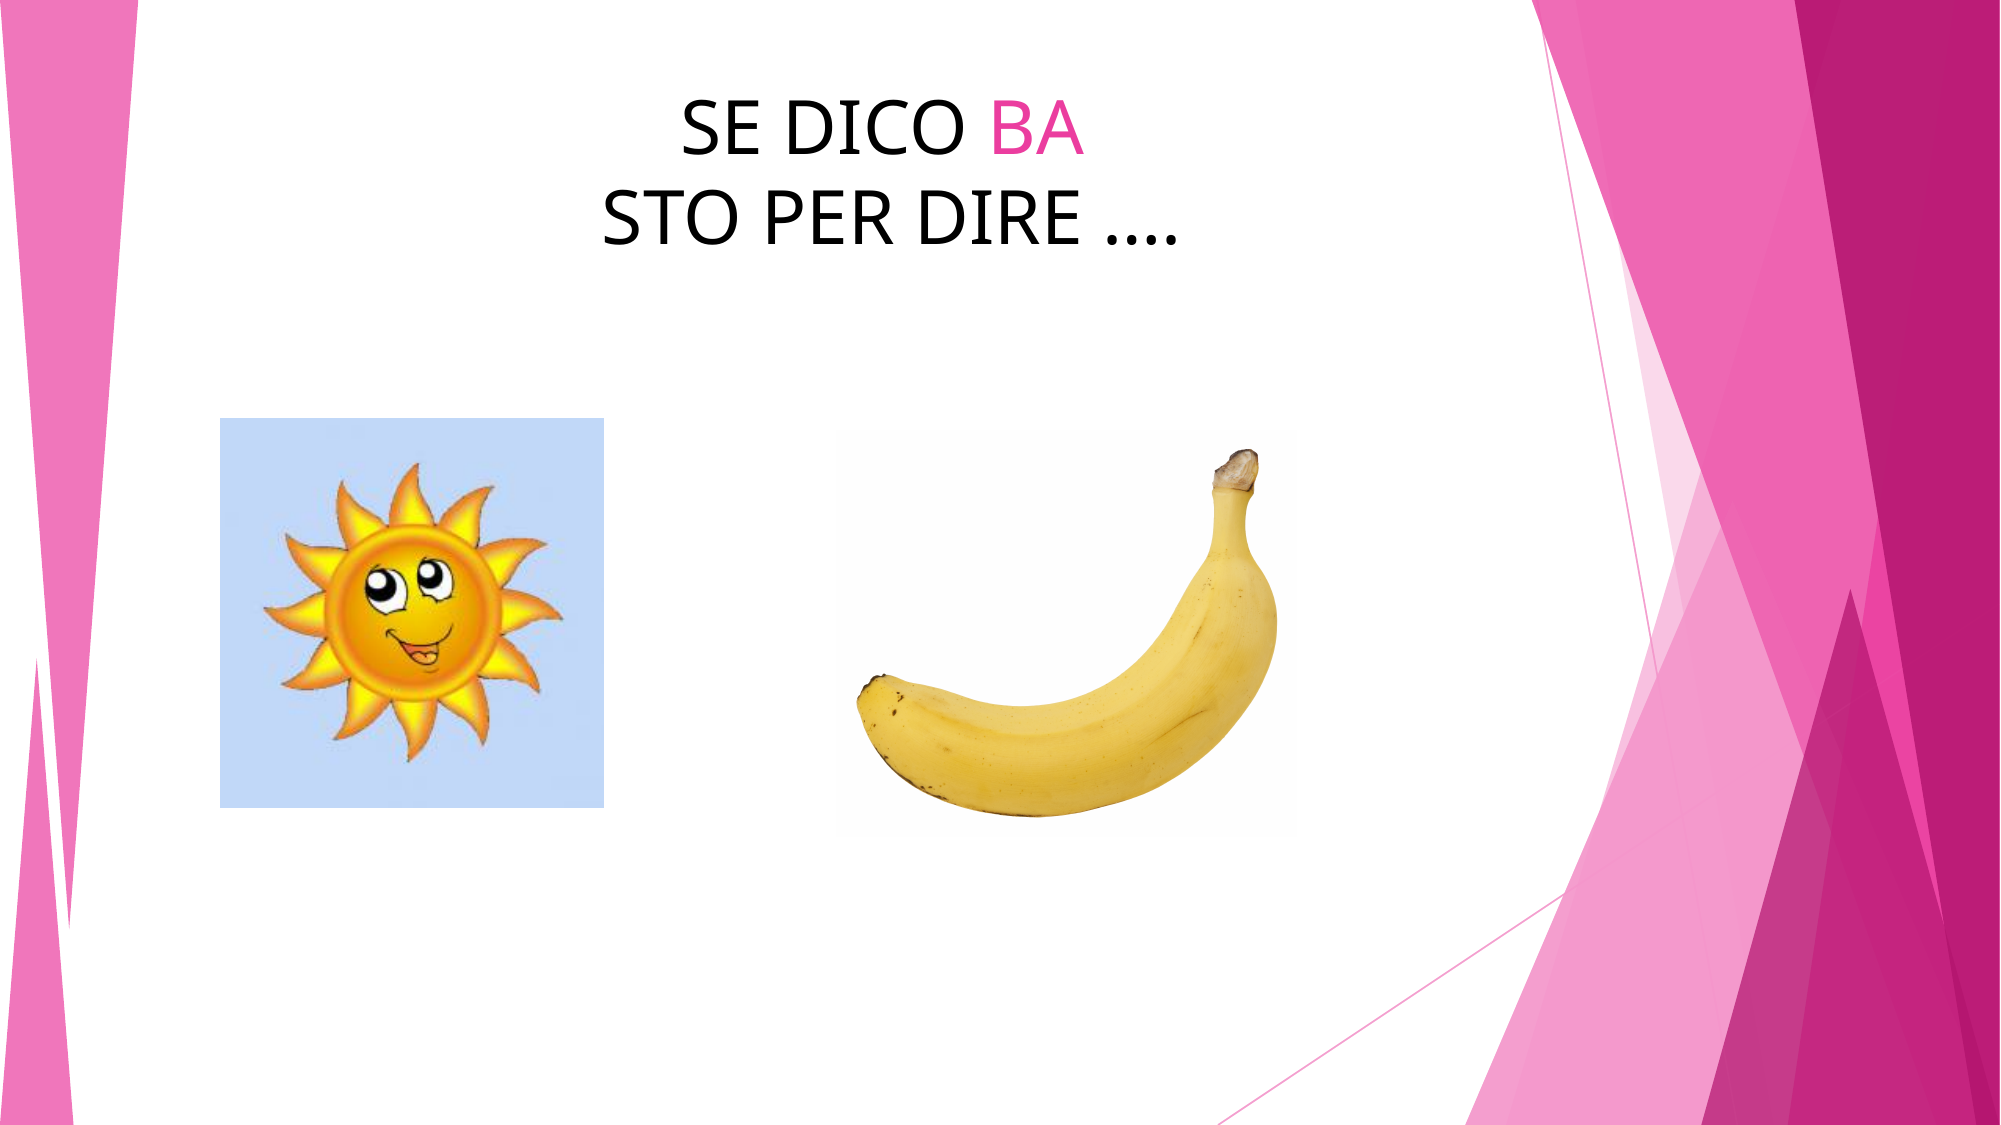

# SE DICO BA STO PER DIRE ….